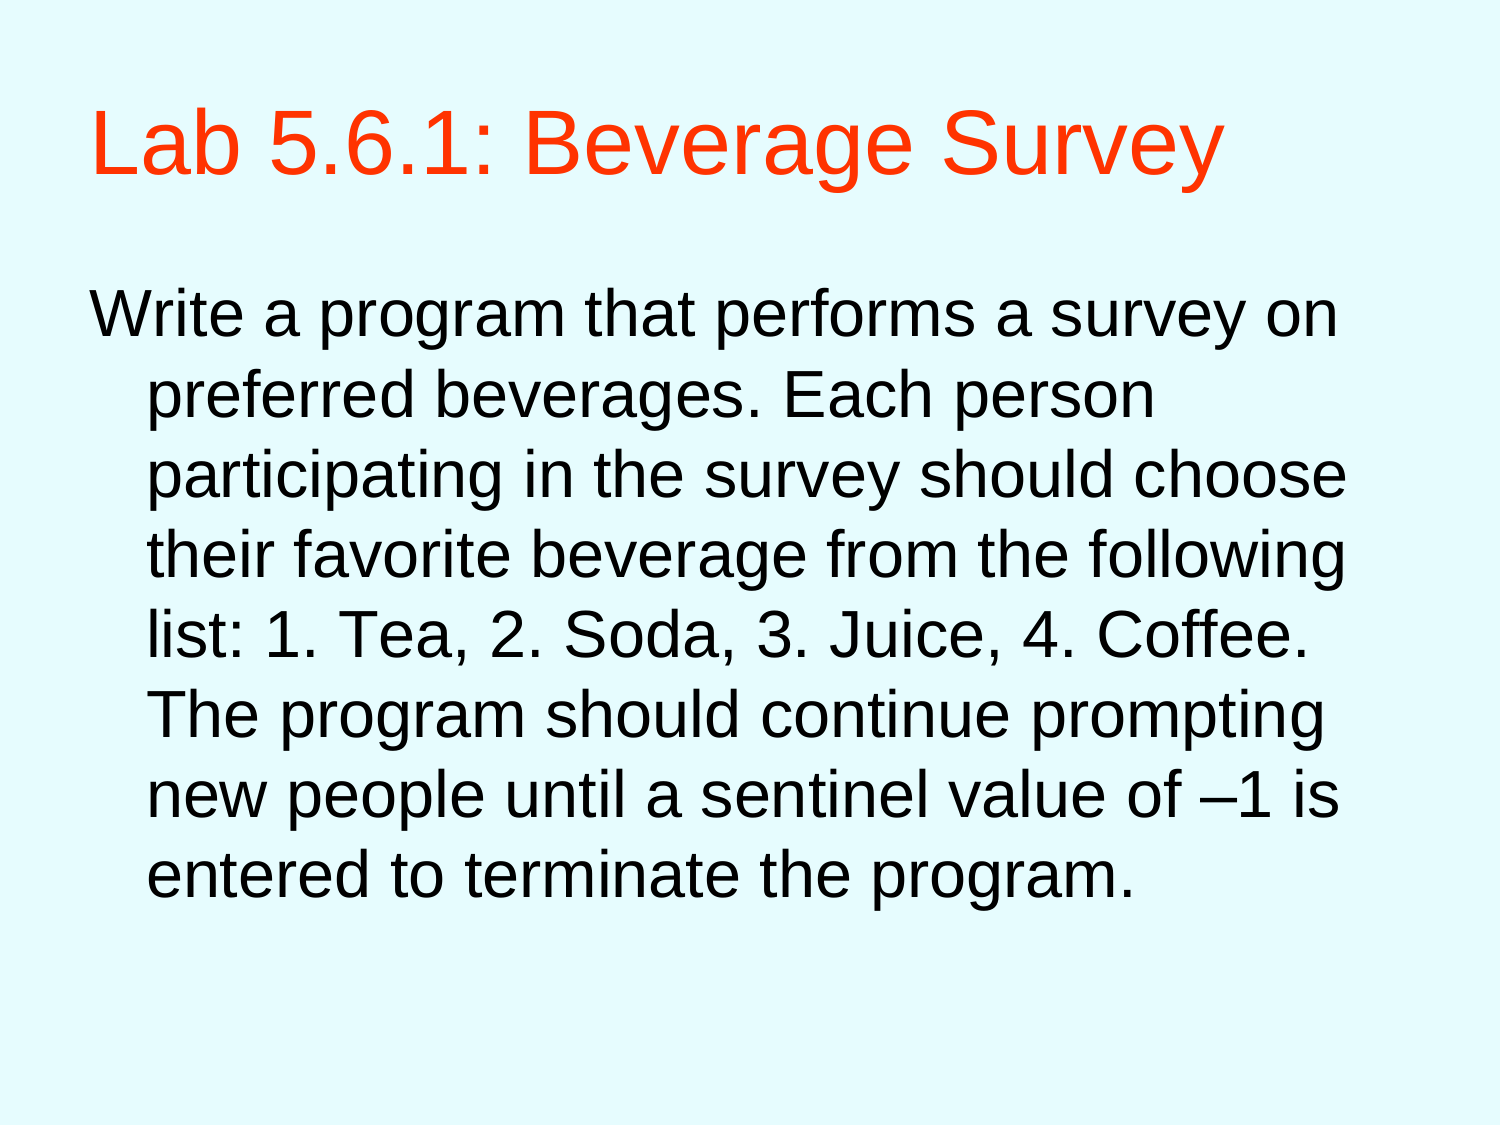

# Lab 5.6.1: Beverage Survey
Write a program that performs a survey on preferred beverages. Each person participating in the survey should choose their favorite beverage from the following list: 1. Tea, 2. Soda, 3. Juice, 4. Coffee. The program should continue prompting new people until a sentinel value of –1 is entered to terminate the program.